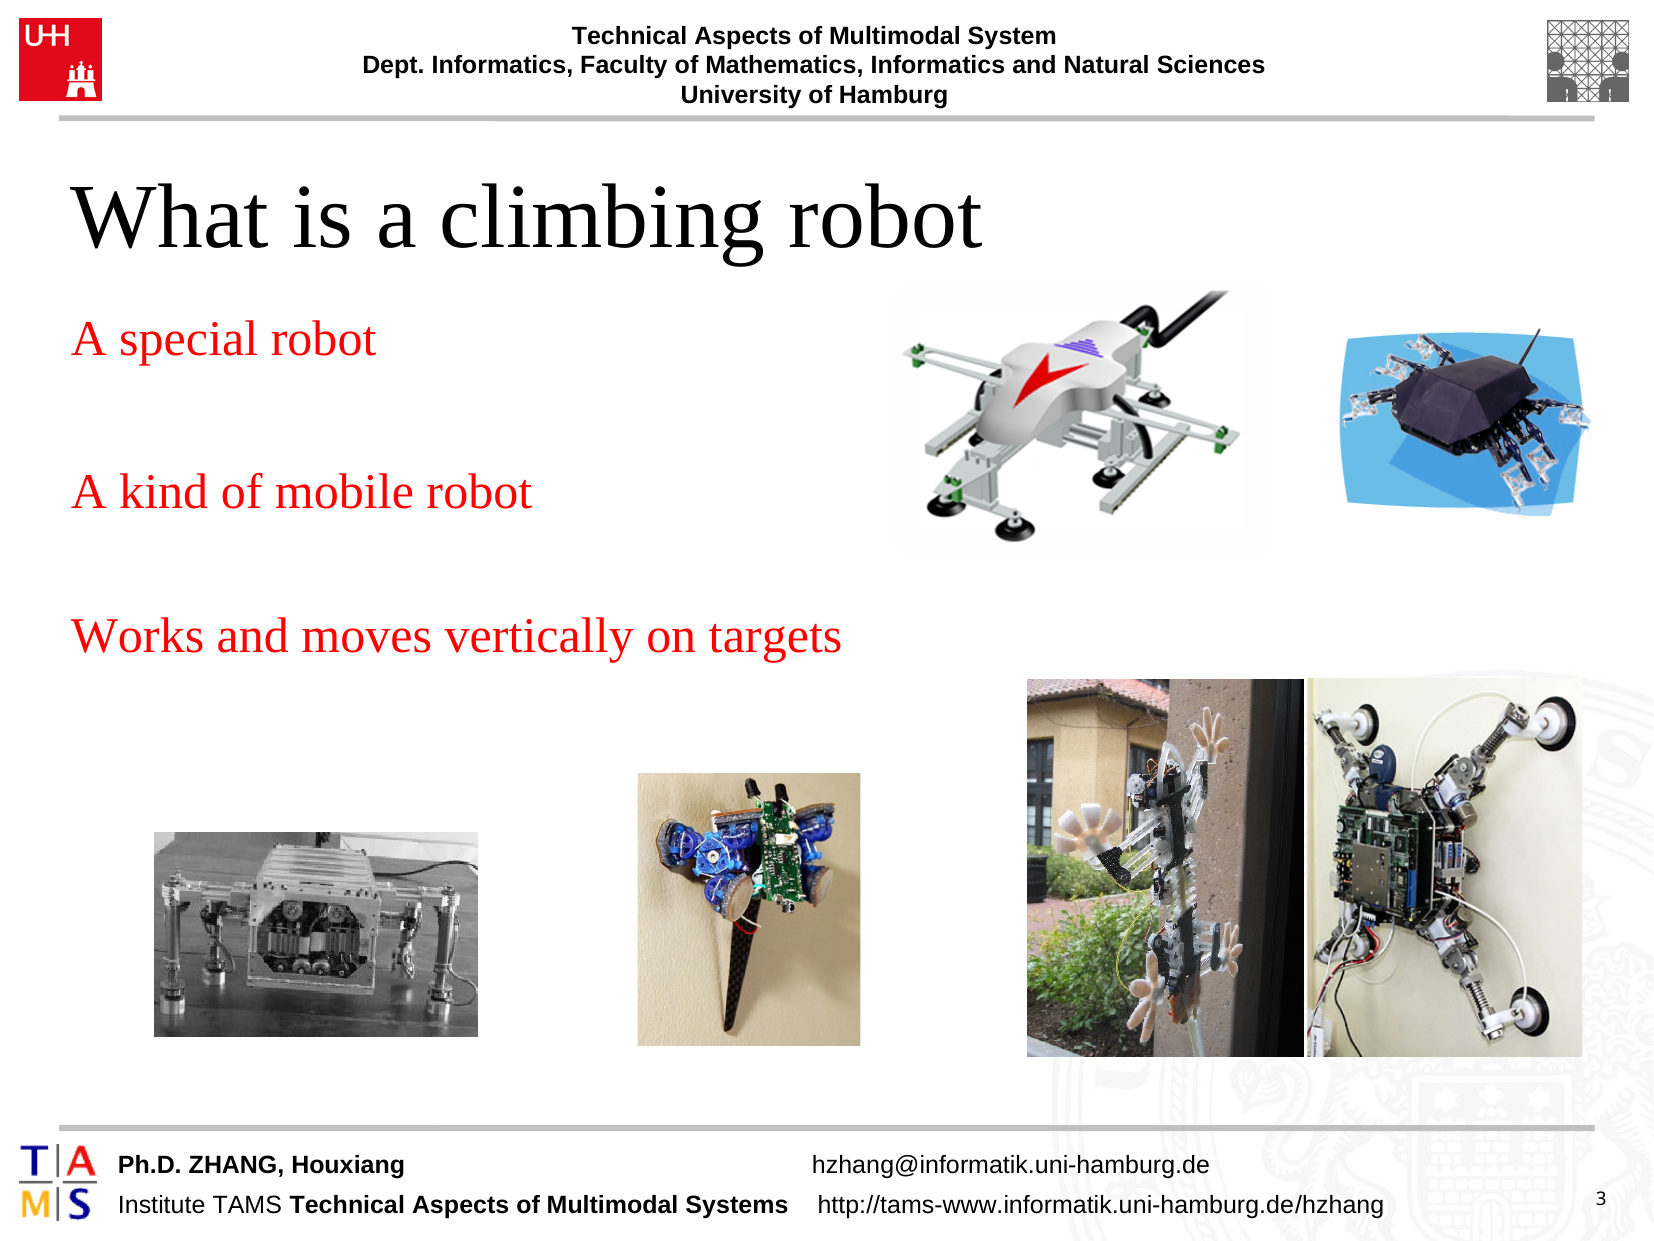

What is a climbing robot
# A special robot
A kind of mobile robot
Works and moves vertically on targets